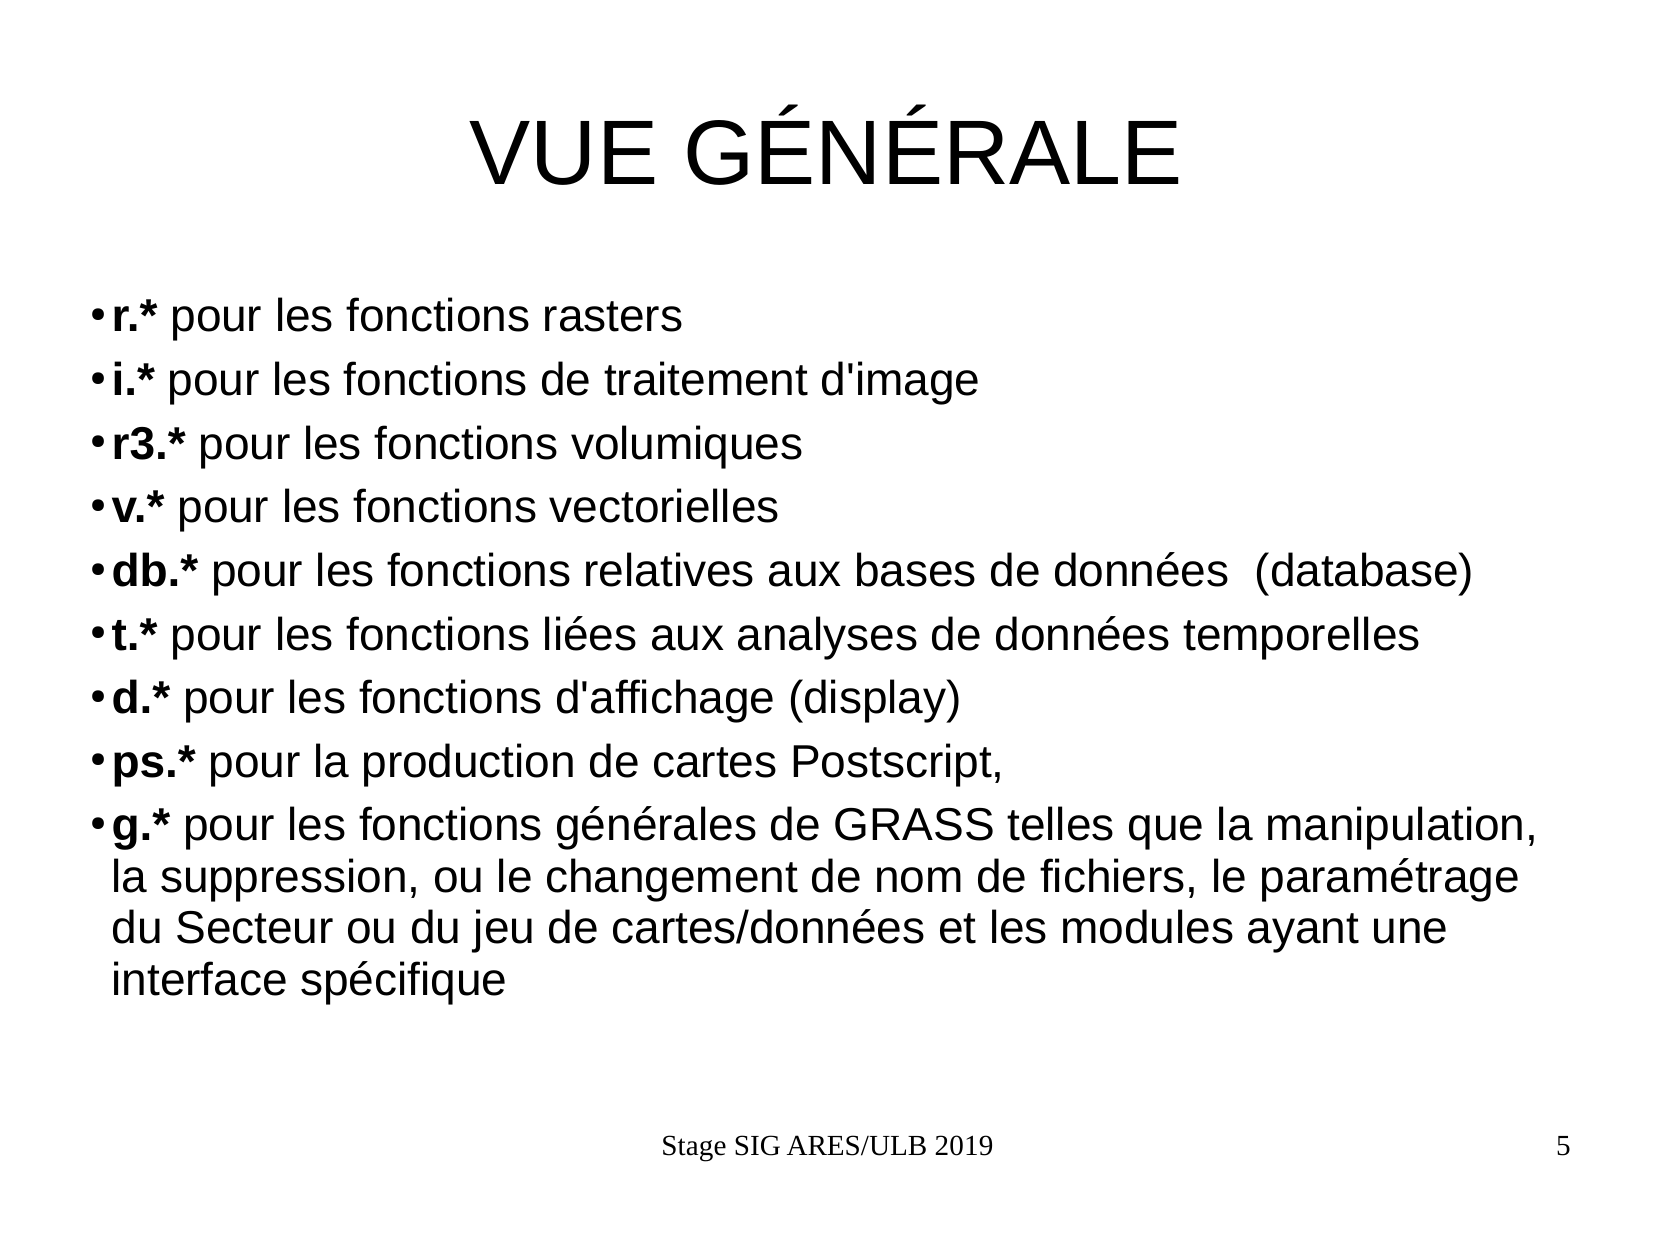

# VUE GÉNÉRALE
r.* pour les fonctions rasters
i.* pour les fonctions de traitement d'image
r3.* pour les fonctions volumiques
v.* pour les fonctions vectorielles
db.* pour les fonctions relatives aux bases de données (database)
t.* pour les fonctions liées aux analyses de données temporelles
d.* pour les fonctions d'affichage (display)
ps.* pour la production de cartes Postscript,
g.* pour les fonctions générales de GRASS telles que la manipulation, la suppression, ou le changement de nom de fichiers, le paramétrage du Secteur ou du jeu de cartes/données et les modules ayant une interface spécifique
Stage SIG ARES/ULB 2019
5